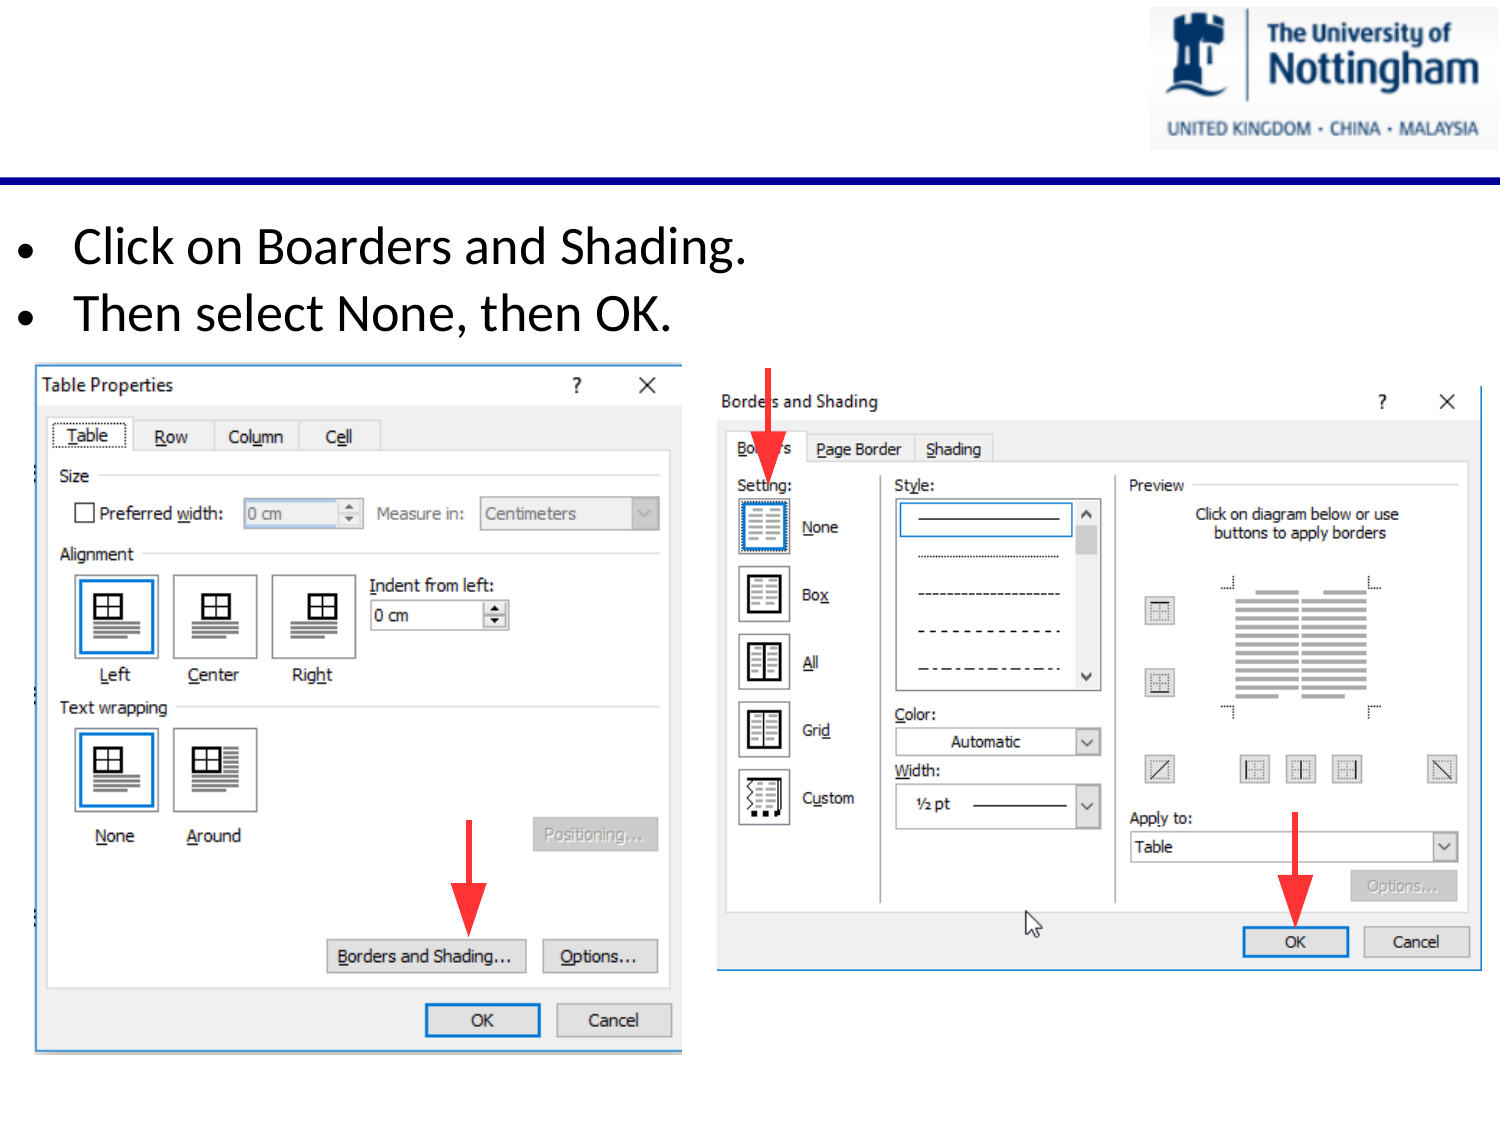

#
Click on Boarders and Shading.
Then select None, then OK.